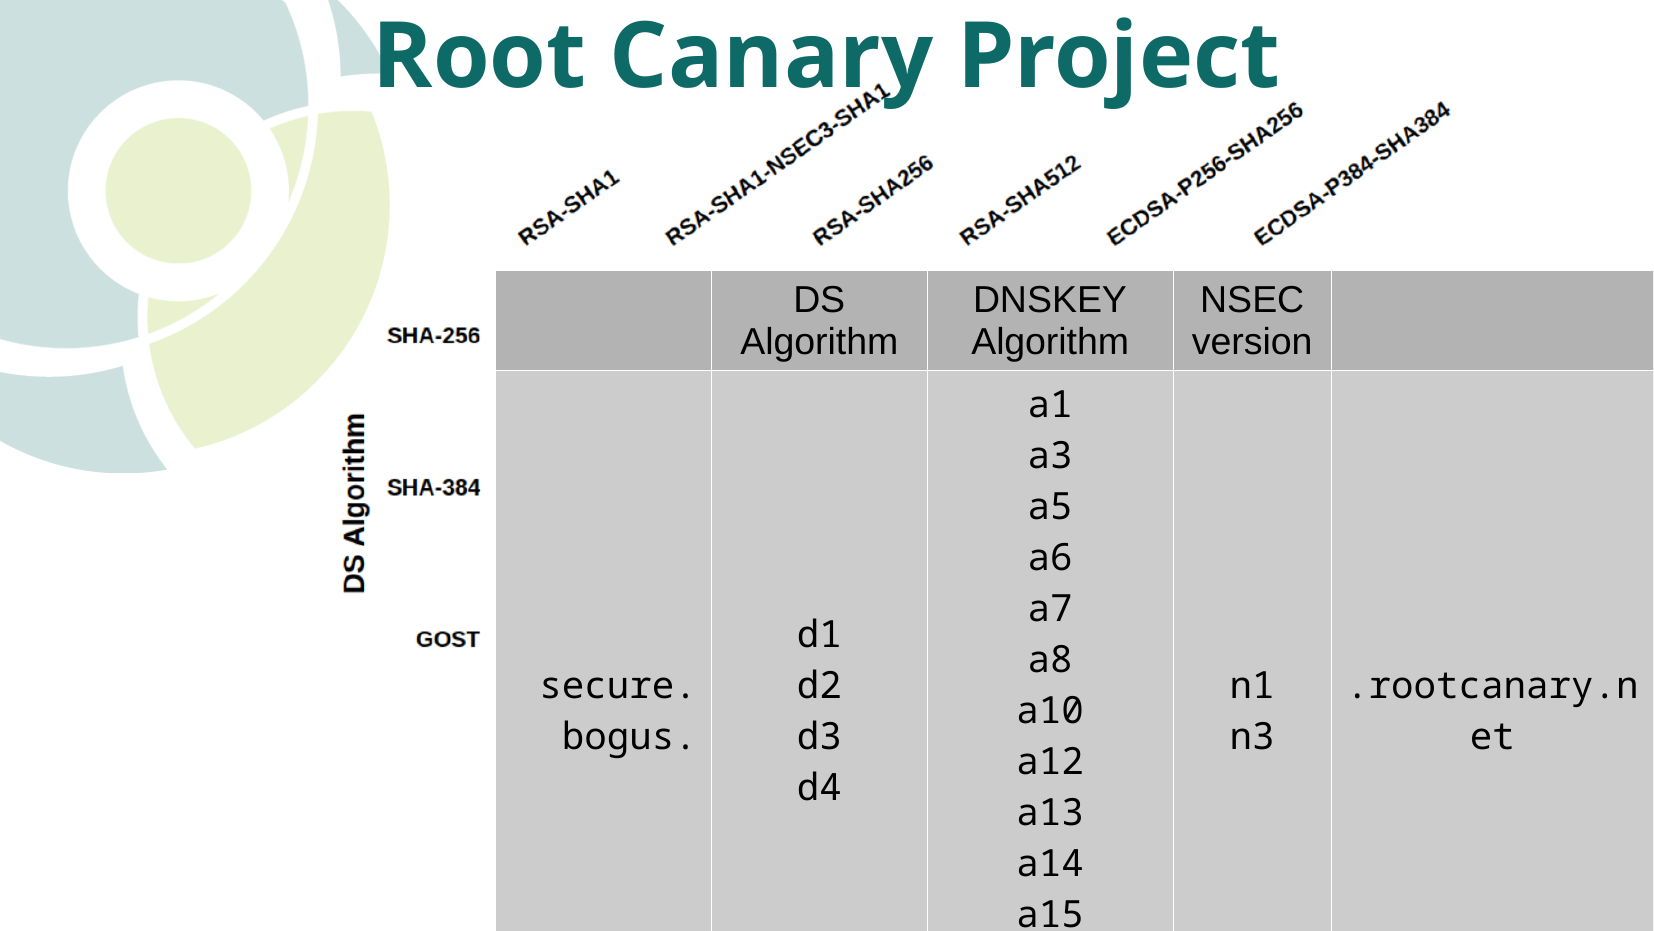

# Root Canary Project
| | DS Algorithm | DNSKEY Algorithm | NSEC version | |
| --- | --- | --- | --- | --- |
| secure. bogus. | d1 d2 d3 d4 | a1 a3 a5 a6 a7 a8 a10 a12 a13 a14 a15 a16 a23? | n1 n3 | .rootcanary.net |
12